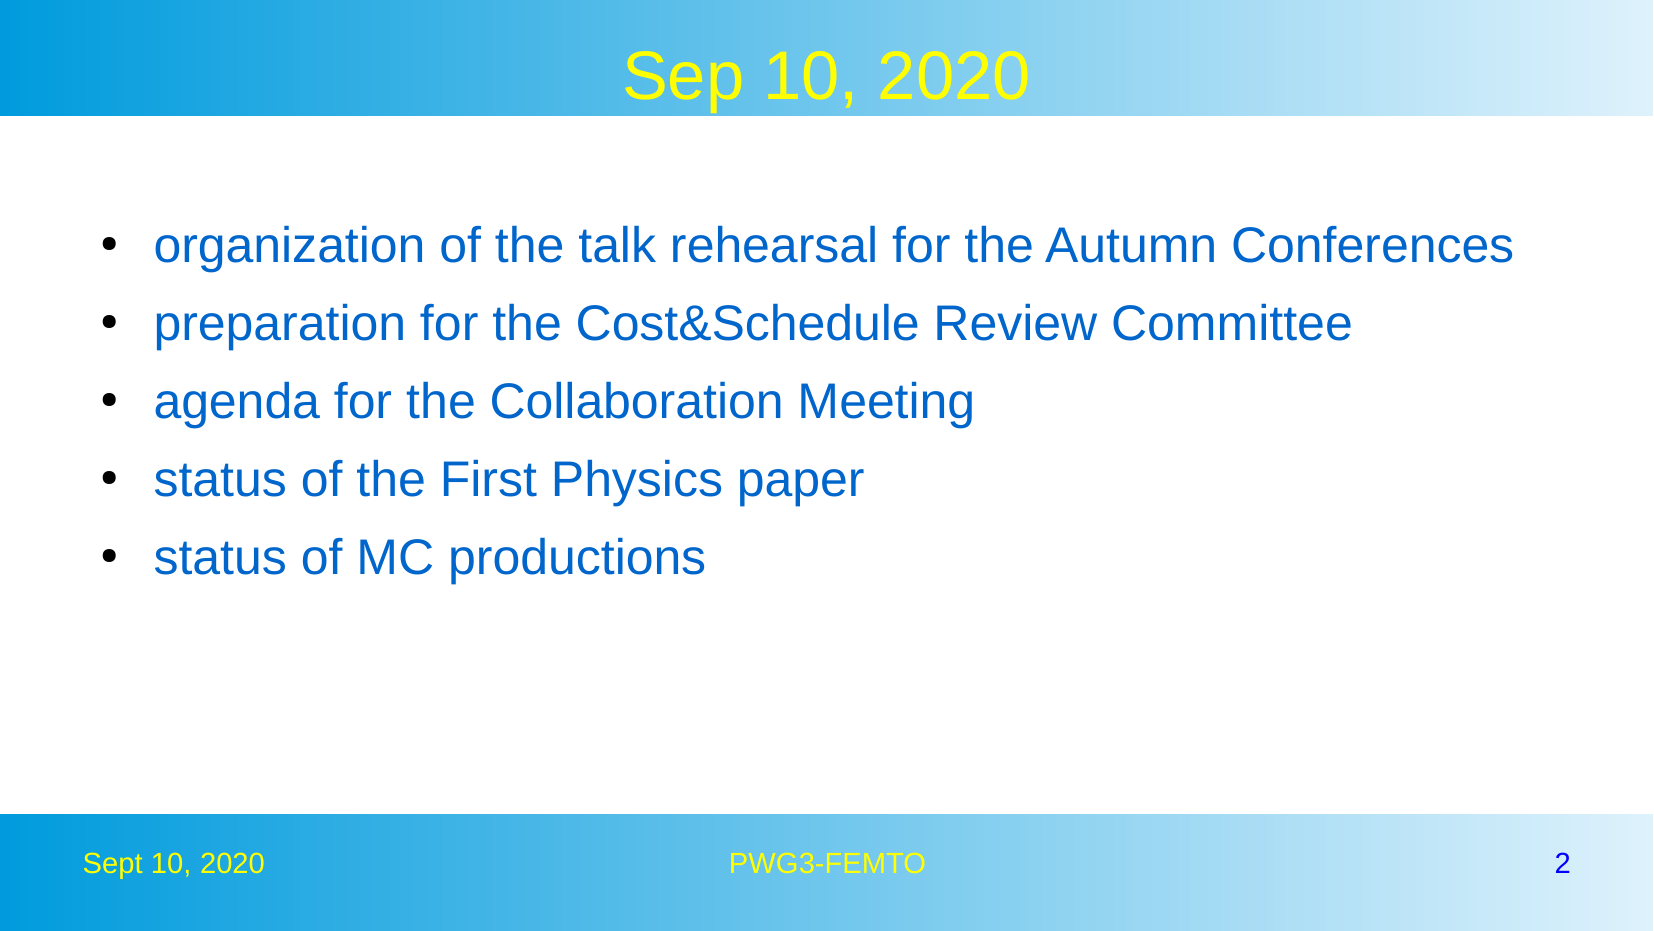

# Sep 10, 2020
organization of the talk rehearsal for the Autumn Conferences
preparation for the Cost&Schedule Review Committee
agenda for the Collaboration Meeting
status of the First Physics paper
status of MC productions
Sept 10, 2020
PWG3-FEMTO
2